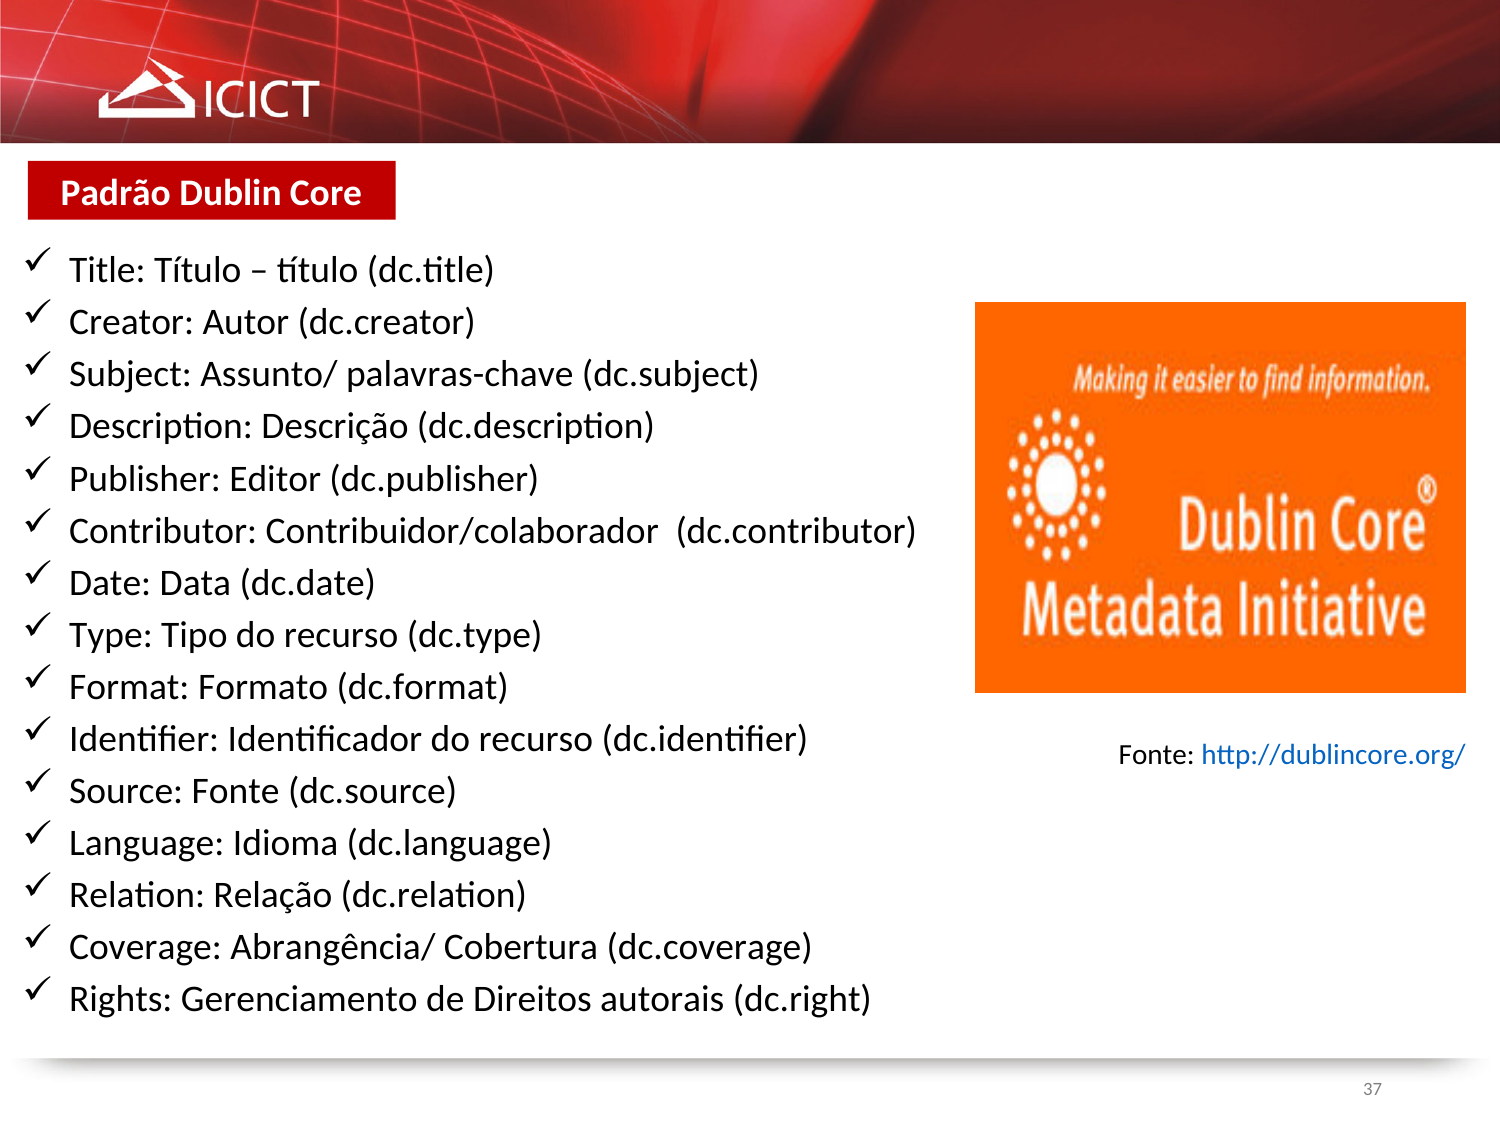

Padrão Dublin Core
Title: Título – título (dc.title)
Creator: Autor (dc.creator)
Subject: Assunto/ palavras-chave (dc.subject)
Description: Descrição (dc.description)
Publisher: Editor (dc.publisher)
Contributor: Contribuidor/colaborador (dc.contributor)
Date: Data (dc.date)
Type: Tipo do recurso (dc.type)
Format: Formato (dc.format)
Identifier: Identificador do recurso (dc.identifier)
Source: Fonte (dc.source)
Language: Idioma (dc.language)
Relation: Relação (dc.relation)
Coverage: Abrangência/ Cobertura (dc.coverage)
Rights: Gerenciamento de Direitos autorais (dc.right)
Fonte: http://dublincore.org/